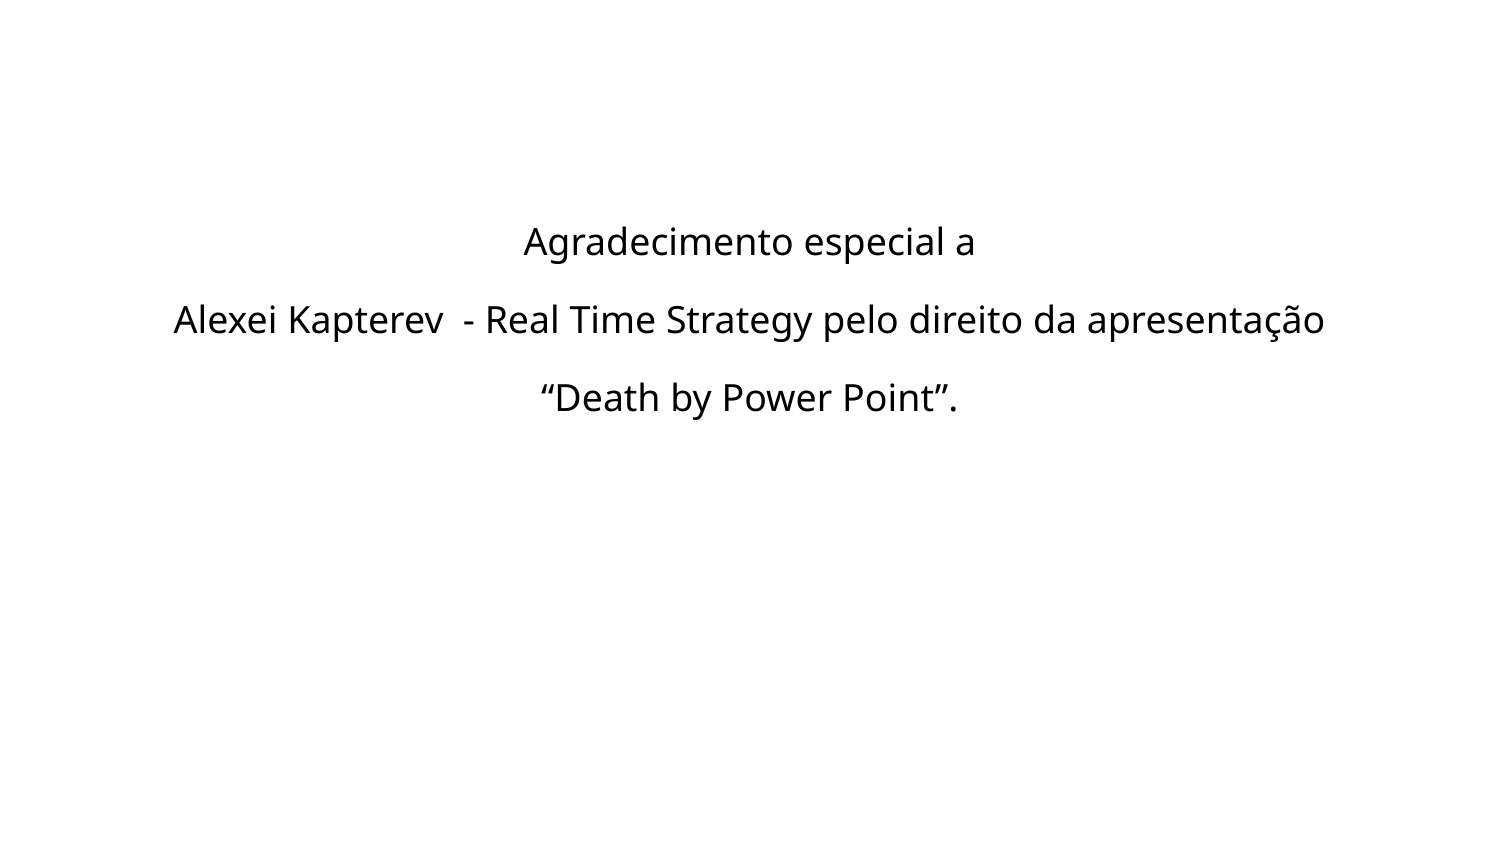

# Agradecimento especial a
Alexei Kapterev - Real Time Strategy pelo direito da apresentação
“Death by Power Point”.